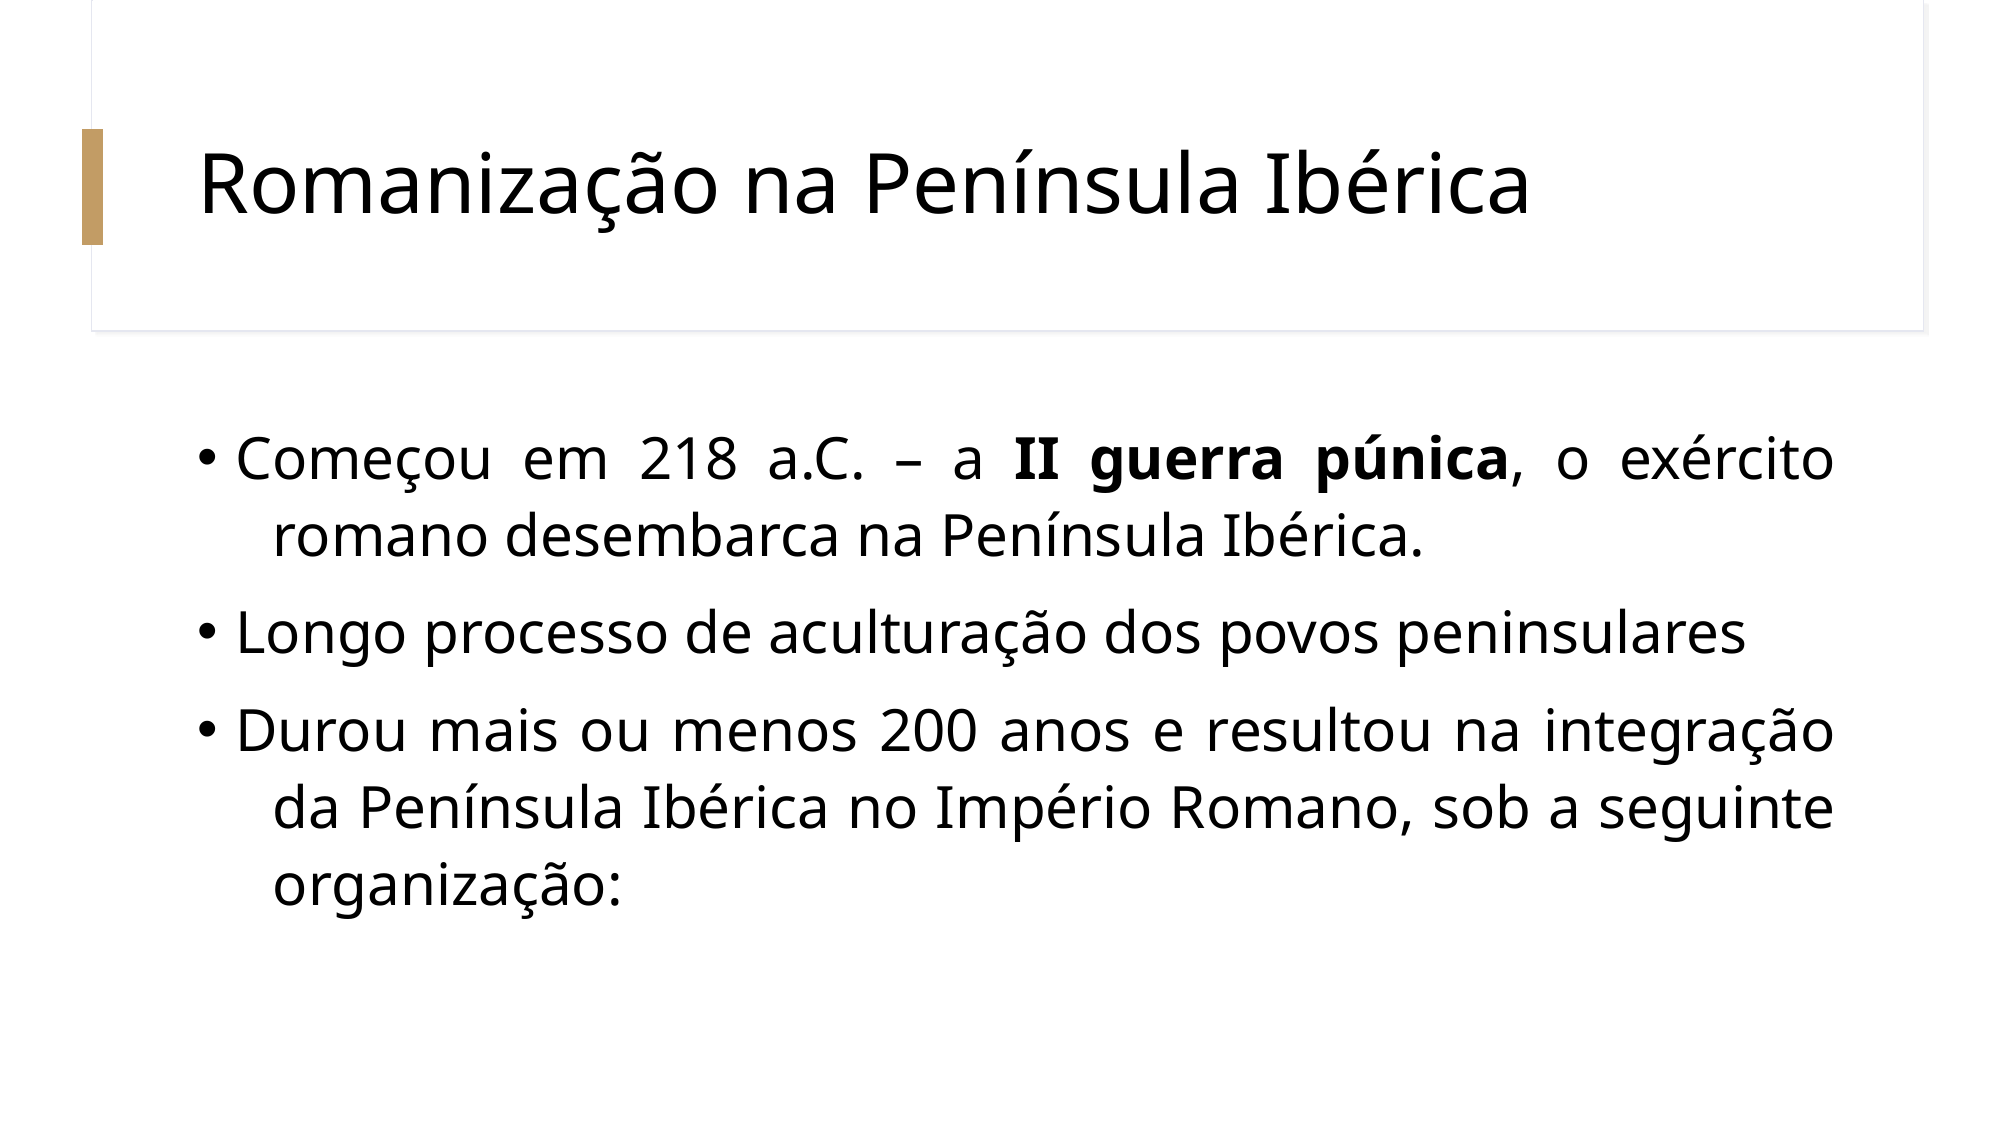

# Romanização na Península Ibérica
Começou em 218 a.C. – a II guerra púnica, o exército romano desembarca na Península Ibérica.
Longo processo de aculturação dos povos peninsulares
Durou mais ou menos 200 anos e resultou na integração da Península Ibérica no Império Romano, sob a seguinte organização: